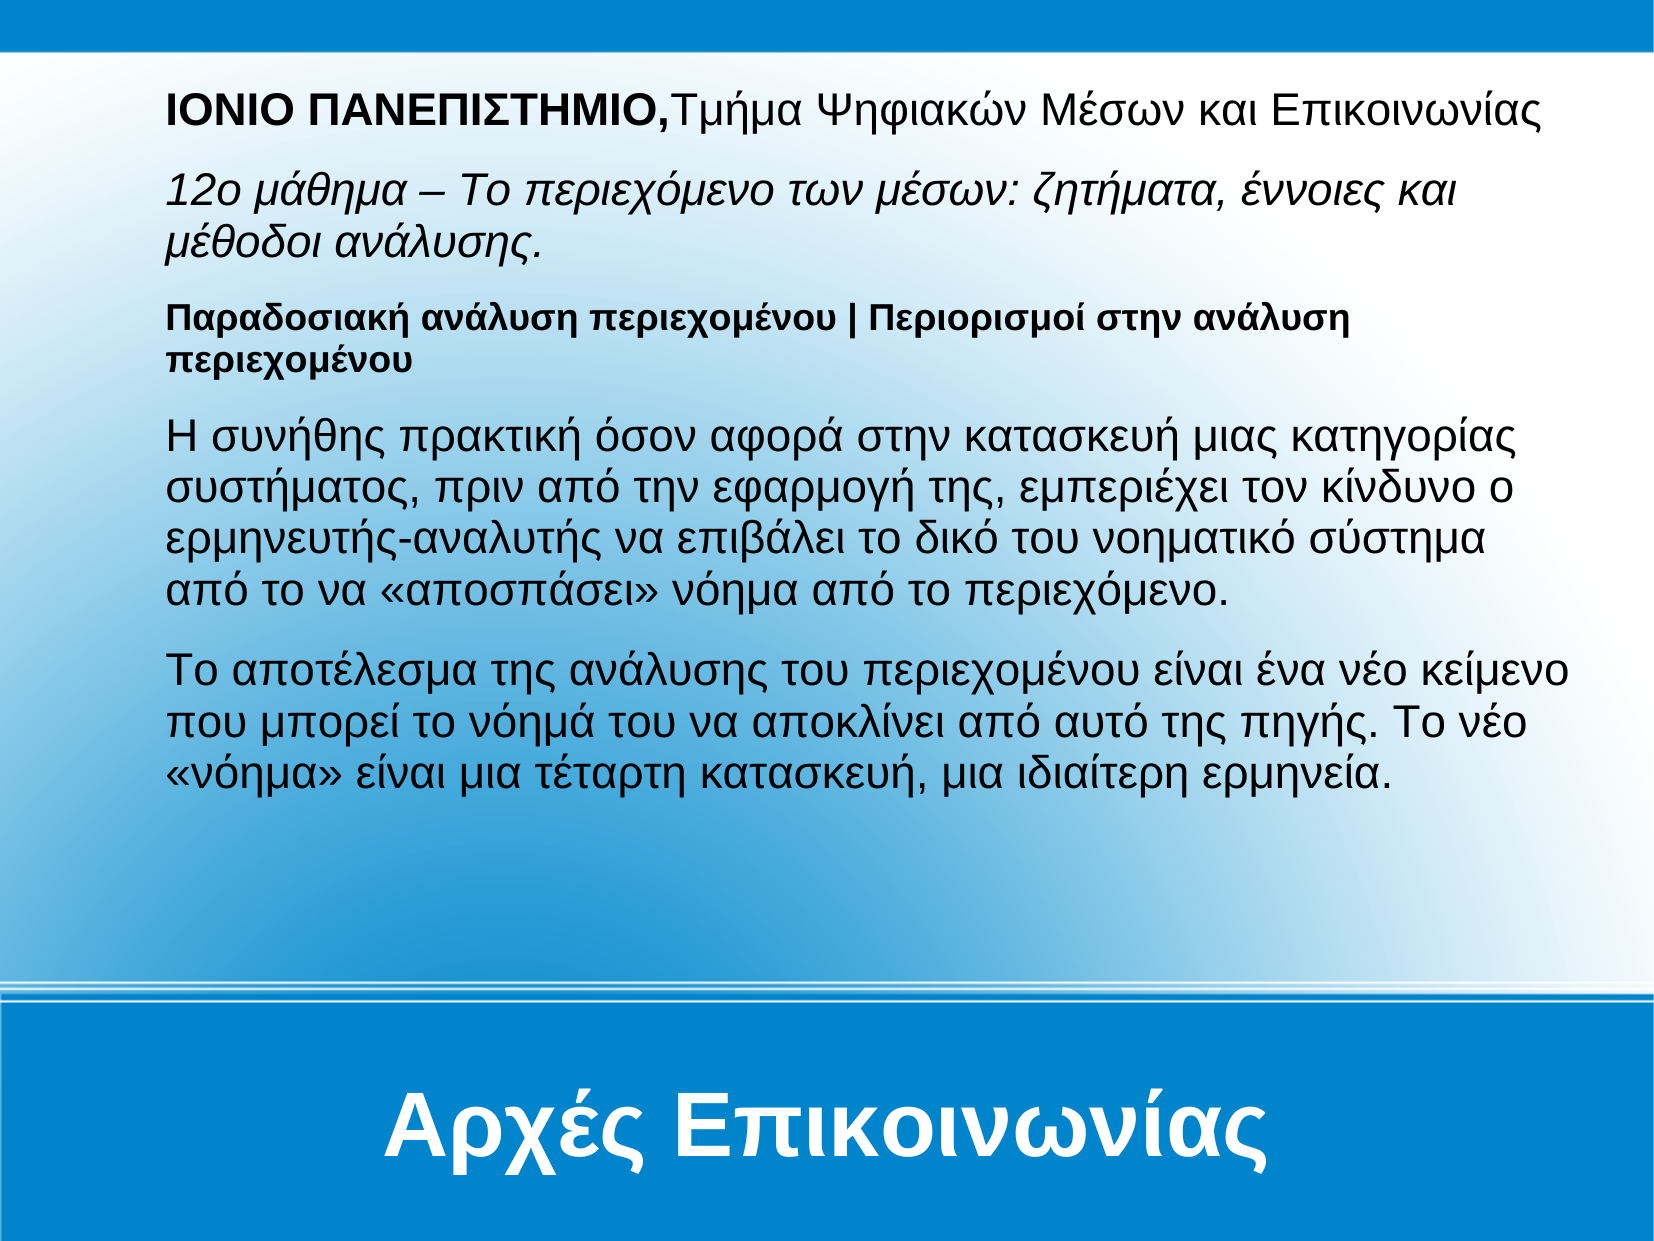

ΙΟΝΙΟ ΠΑΝΕΠΙΣΤΗΜΙΟ,Τμήμα Ψηφιακών Μέσων και Επικοινωνίας
12ο μάθημα – Το περιεχόμενο των μέσων: ζητήματα, έννοιες και μέθοδοι ανάλυσης.
Παραδοσιακή ανάλυση περιεχομένου | Περιορισμοί στην ανάλυση περιεχομένου
Η συνήθης πρακτική όσον αφορά στην κατασκευή μιας κατηγορίας συστήματος, πριν από την εφαρμογή της, εμπεριέχει τον κίνδυνο ο ερμηνευτής-αναλυτής να επιβάλει το δικό του νοηματικό σύστημα από το να «αποσπάσει» νόημα από το περιεχόμενο.
Το αποτέλεσμα της ανάλυσης του περιεχομένου είναι ένα νέο κείμενο που μπορεί το νόημά του να αποκλίνει από αυτό της πηγής. Το νέο «νόημα» είναι μια τέταρτη κατασκευή, μια ιδιαίτερη ερμηνεία.
# Αρχές Επικοινωνίας